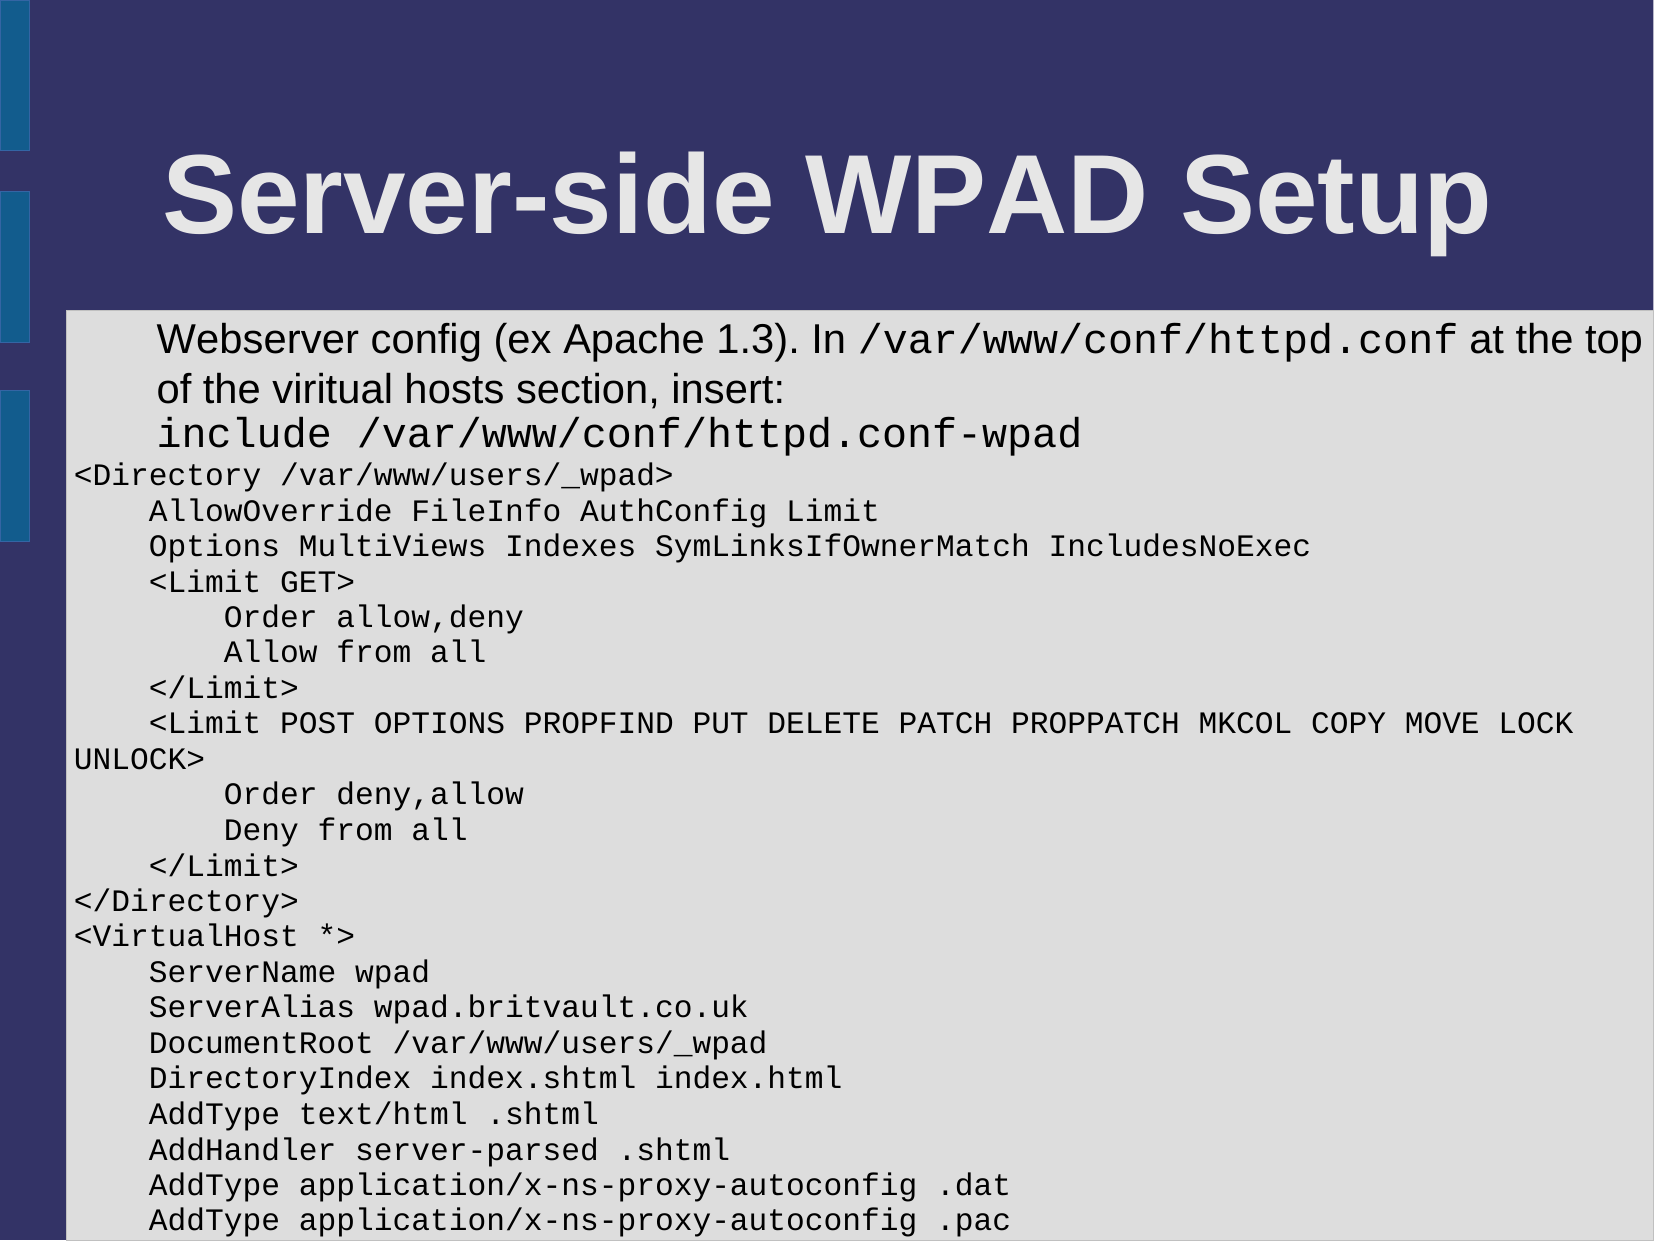

# Server-side WPAD Setup
Webserver config (ex Apache 1.3). In /var/www/conf/httpd.conf at the top of the viritual hosts section, insert:
include /var/www/conf/httpd.conf-wpad
<Directory /var/www/users/_wpad>
 AllowOverride FileInfo AuthConfig Limit
 Options MultiViews Indexes SymLinksIfOwnerMatch IncludesNoExec
 <Limit GET>
 Order allow,deny
 Allow from all
 </Limit>
 <Limit POST OPTIONS PROPFIND PUT DELETE PATCH PROPPATCH MKCOL COPY MOVE LOCK UNLOCK>
 Order deny,allow
 Deny from all
 </Limit>
</Directory>
<VirtualHost *>
 ServerName wpad
 ServerAlias wpad.britvault.co.uk
 DocumentRoot /var/www/users/_wpad
 DirectoryIndex index.shtml index.html
 AddType text/html .shtml
 AddHandler server-parsed .shtml
 AddType application/x-ns-proxy-autoconfig .dat
 AddType application/x-ns-proxy-autoconfig .pac
</VirtualHost>